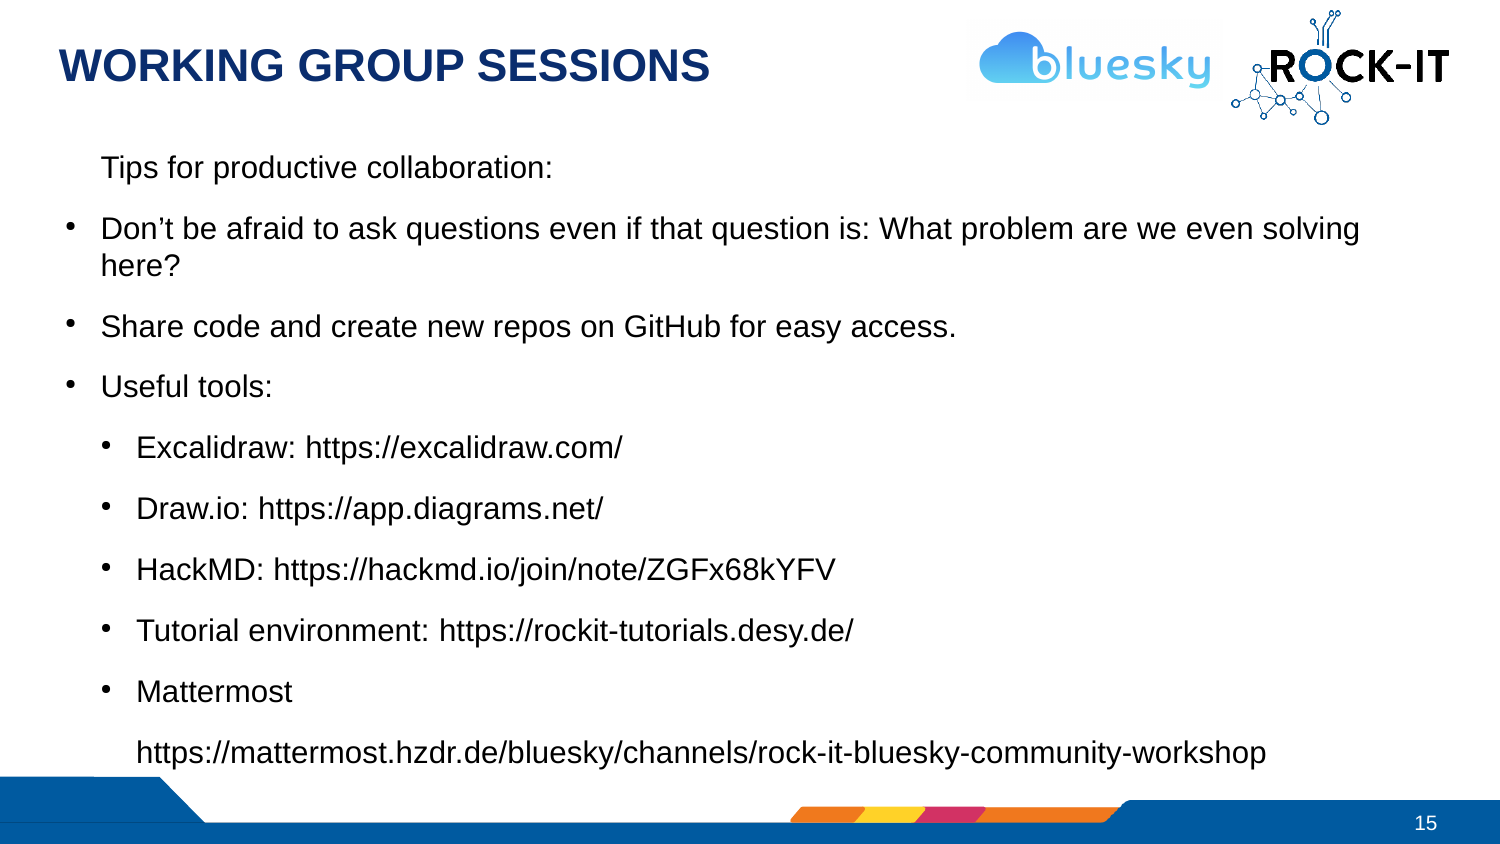

# Working group sessions
Tips for productive collaboration:
Don’t be afraid to ask questions even if that question is: What problem are we even solving here?
Share code and create new repos on GitHub for easy access.
Useful tools:
Excalidraw: https://excalidraw.com/
Draw.io: https://app.diagrams.net/
HackMD: https://hackmd.io/join/note/ZGFx68kYFV
Tutorial environment: https://rockit-tutorials.desy.de/
Mattermost
https://mattermost.hzdr.de/bluesky/channels/rock-it-bluesky-community-workshop